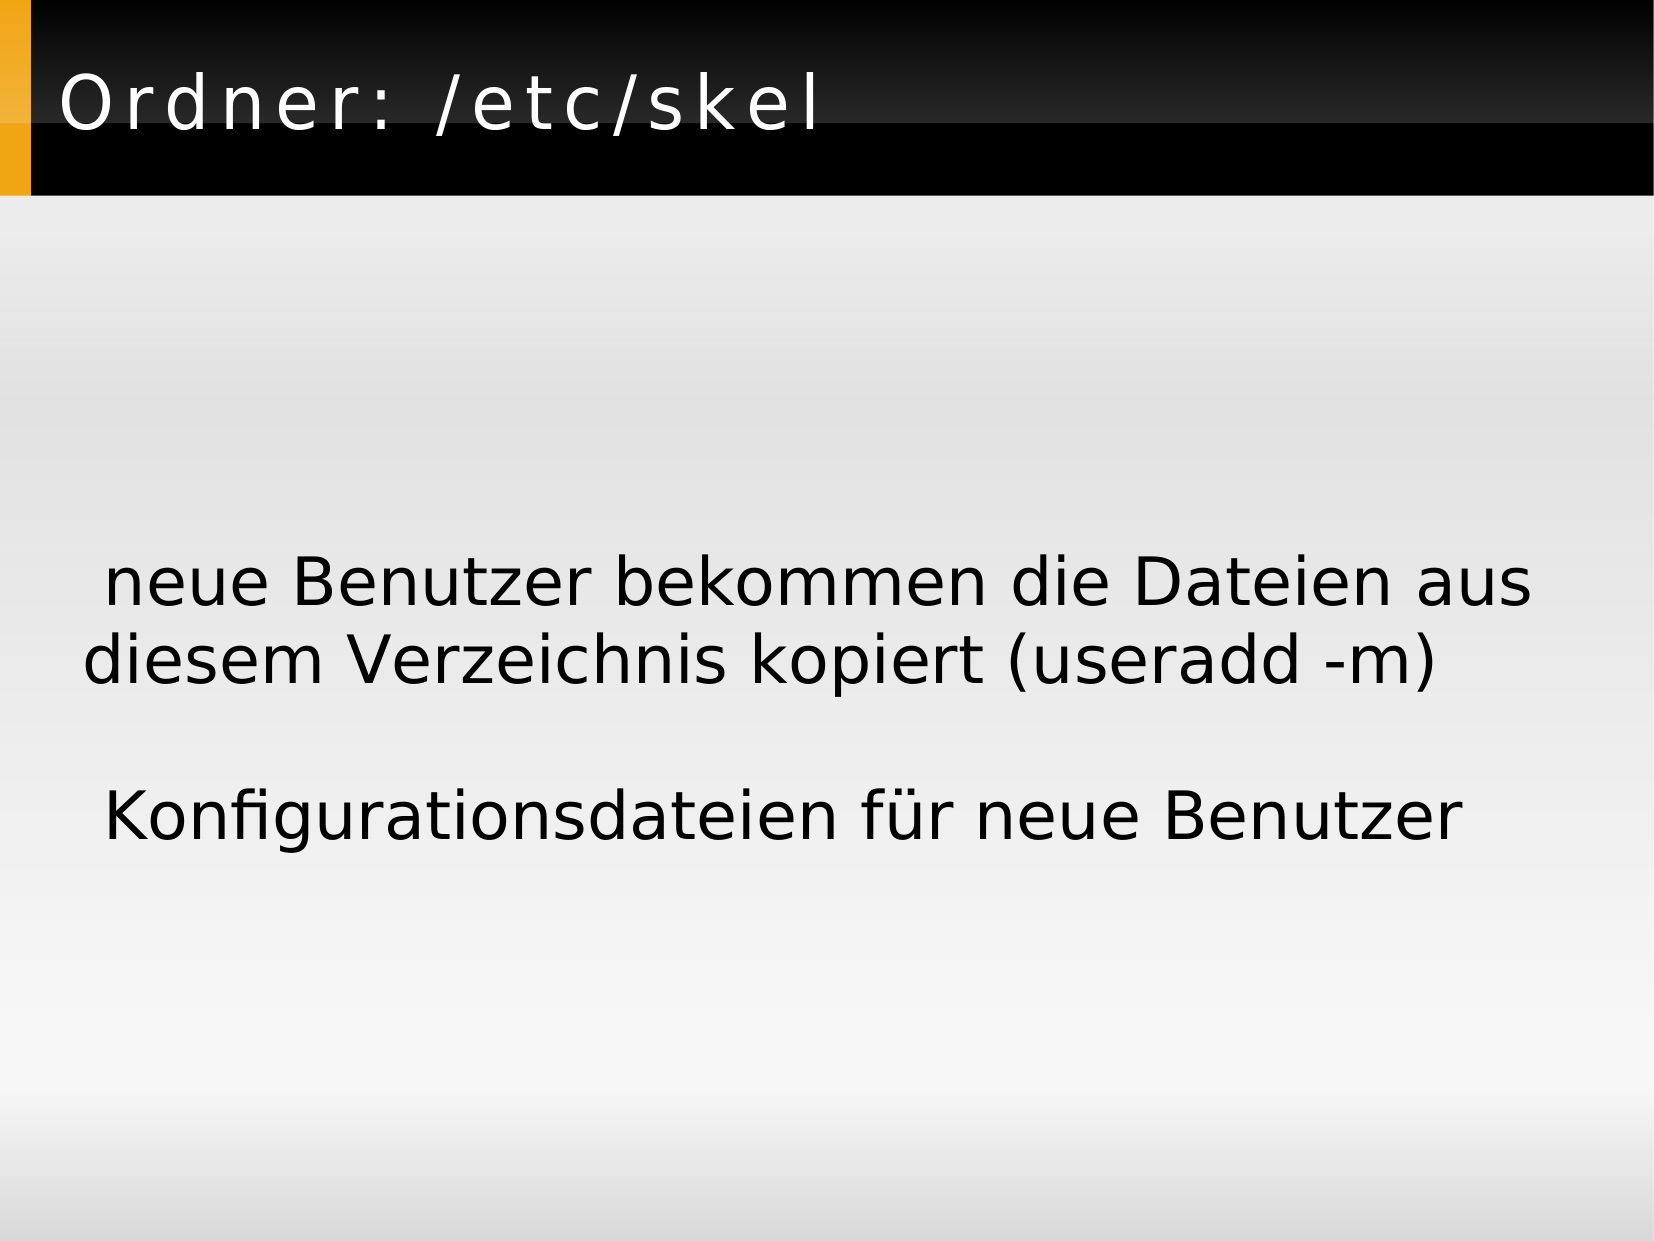

# Ordner: /etc/skel
 neue Benutzer bekommen die Dateien aus diesem Verzeichnis kopiert (useradd -m)
 Konfigurationsdateien für neue Benutzer